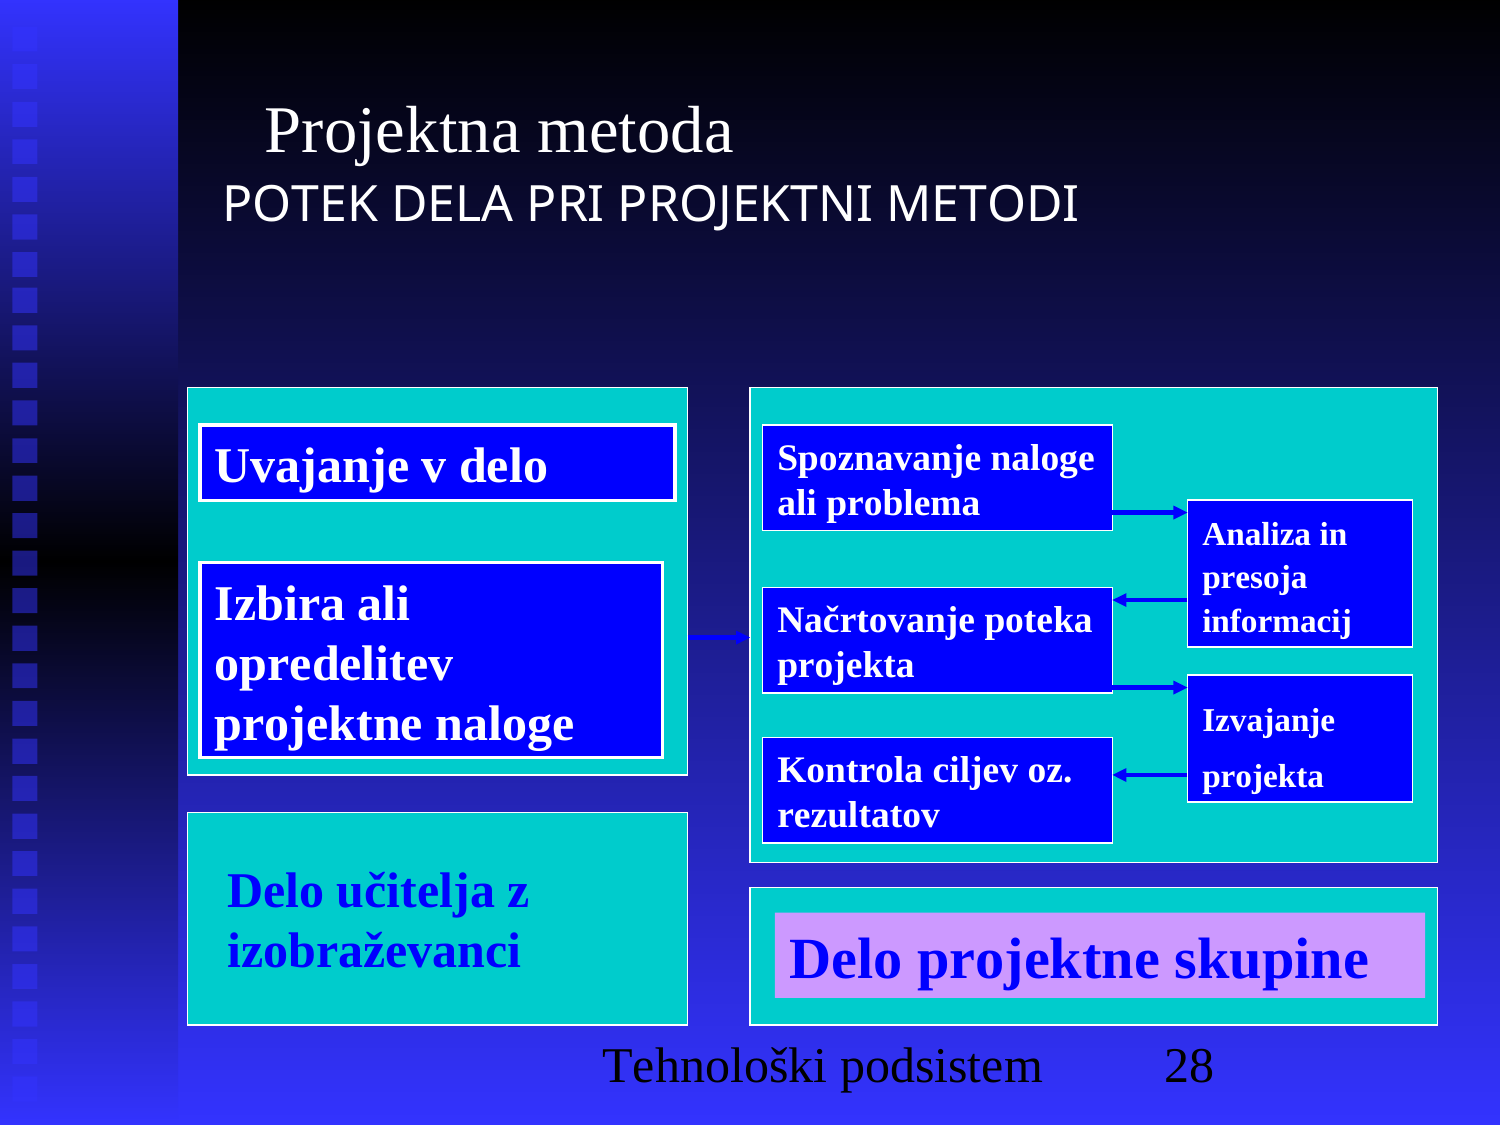

# Projektna metoda
POTEK DELA PRI PROJEKTNI METODI
Uvajanje v delo
Spoznavanje naloge ali problema
Analiza in presoja informacij
Izbira ali opredelitev projektne naloge
Načrtovanje poteka projekta
Izvajanje projekta
Kontrola ciljev oz. rezultatov
Delo učitelja z izobraževanci
Delo projektne skupine
Tehnološki podsistem
28